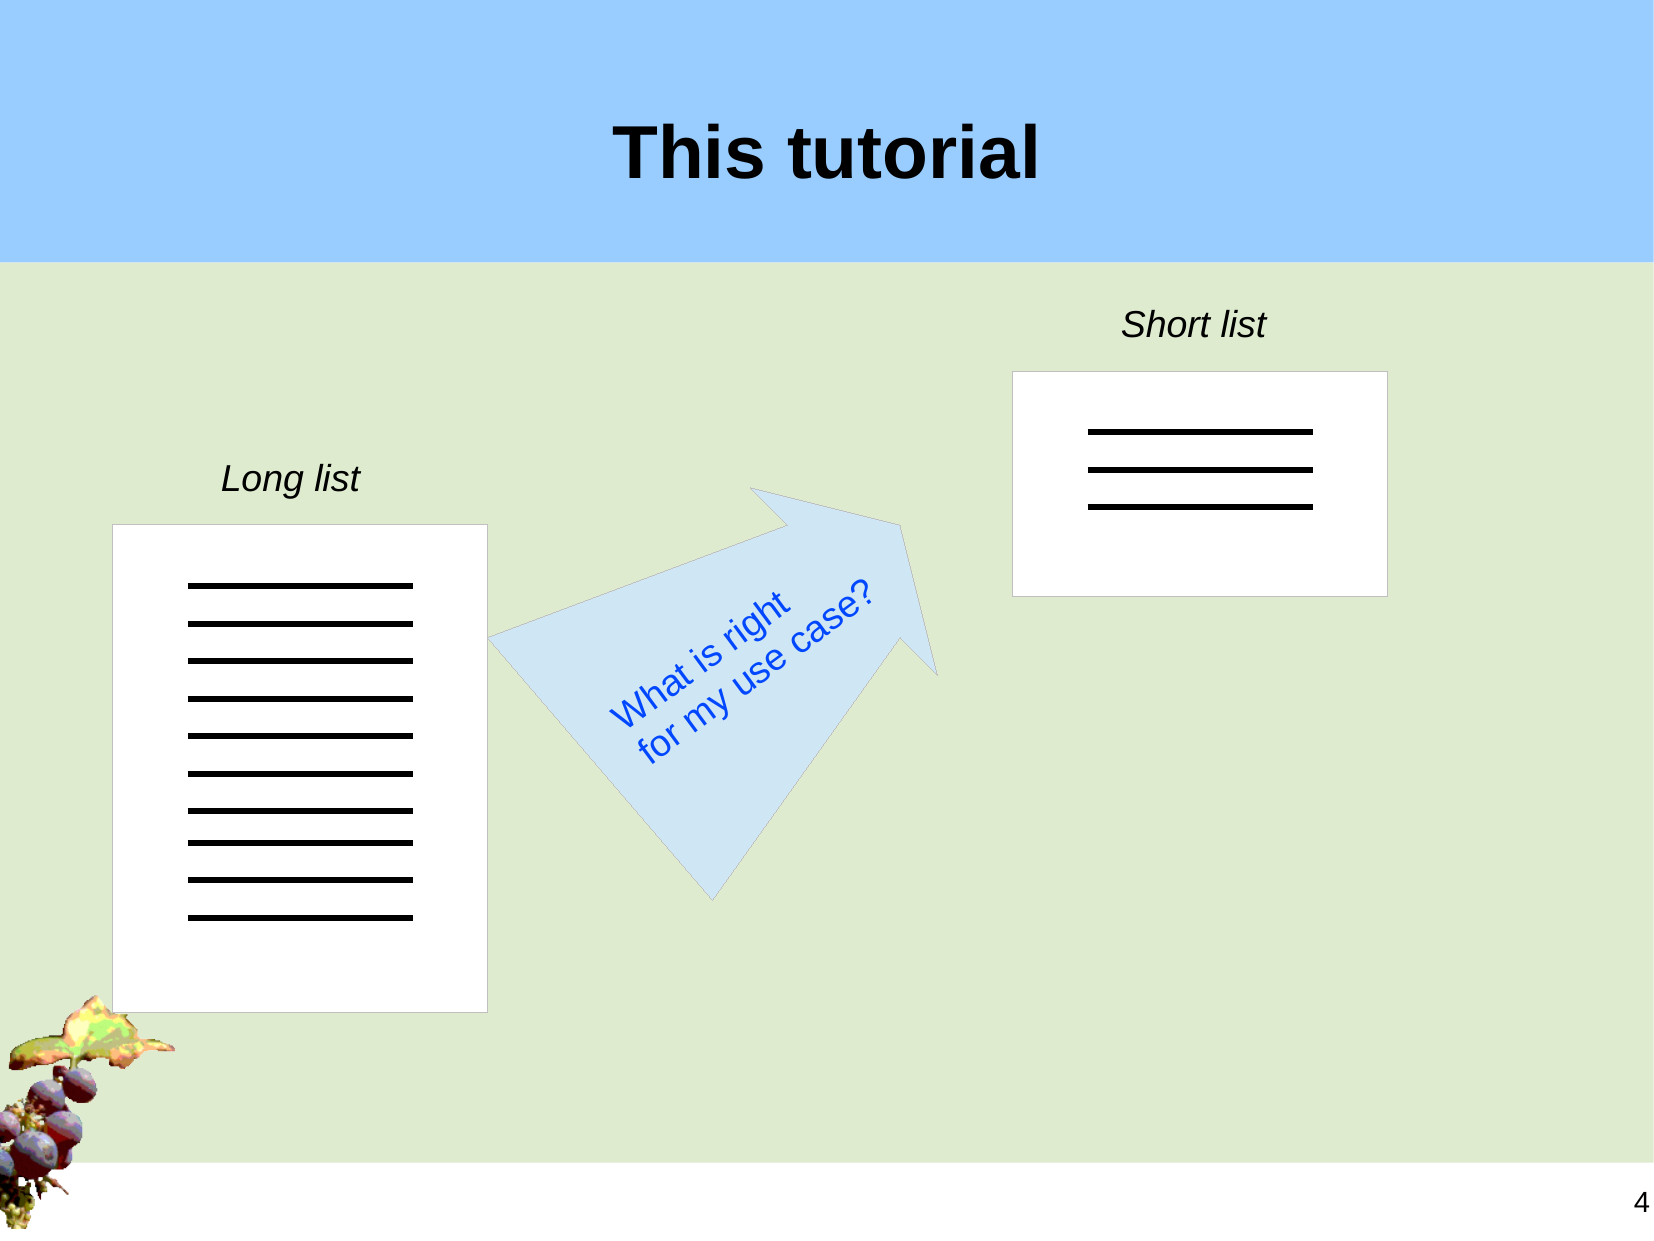

# This tutorial
Short list
Long list
What is right
for my use case?
4